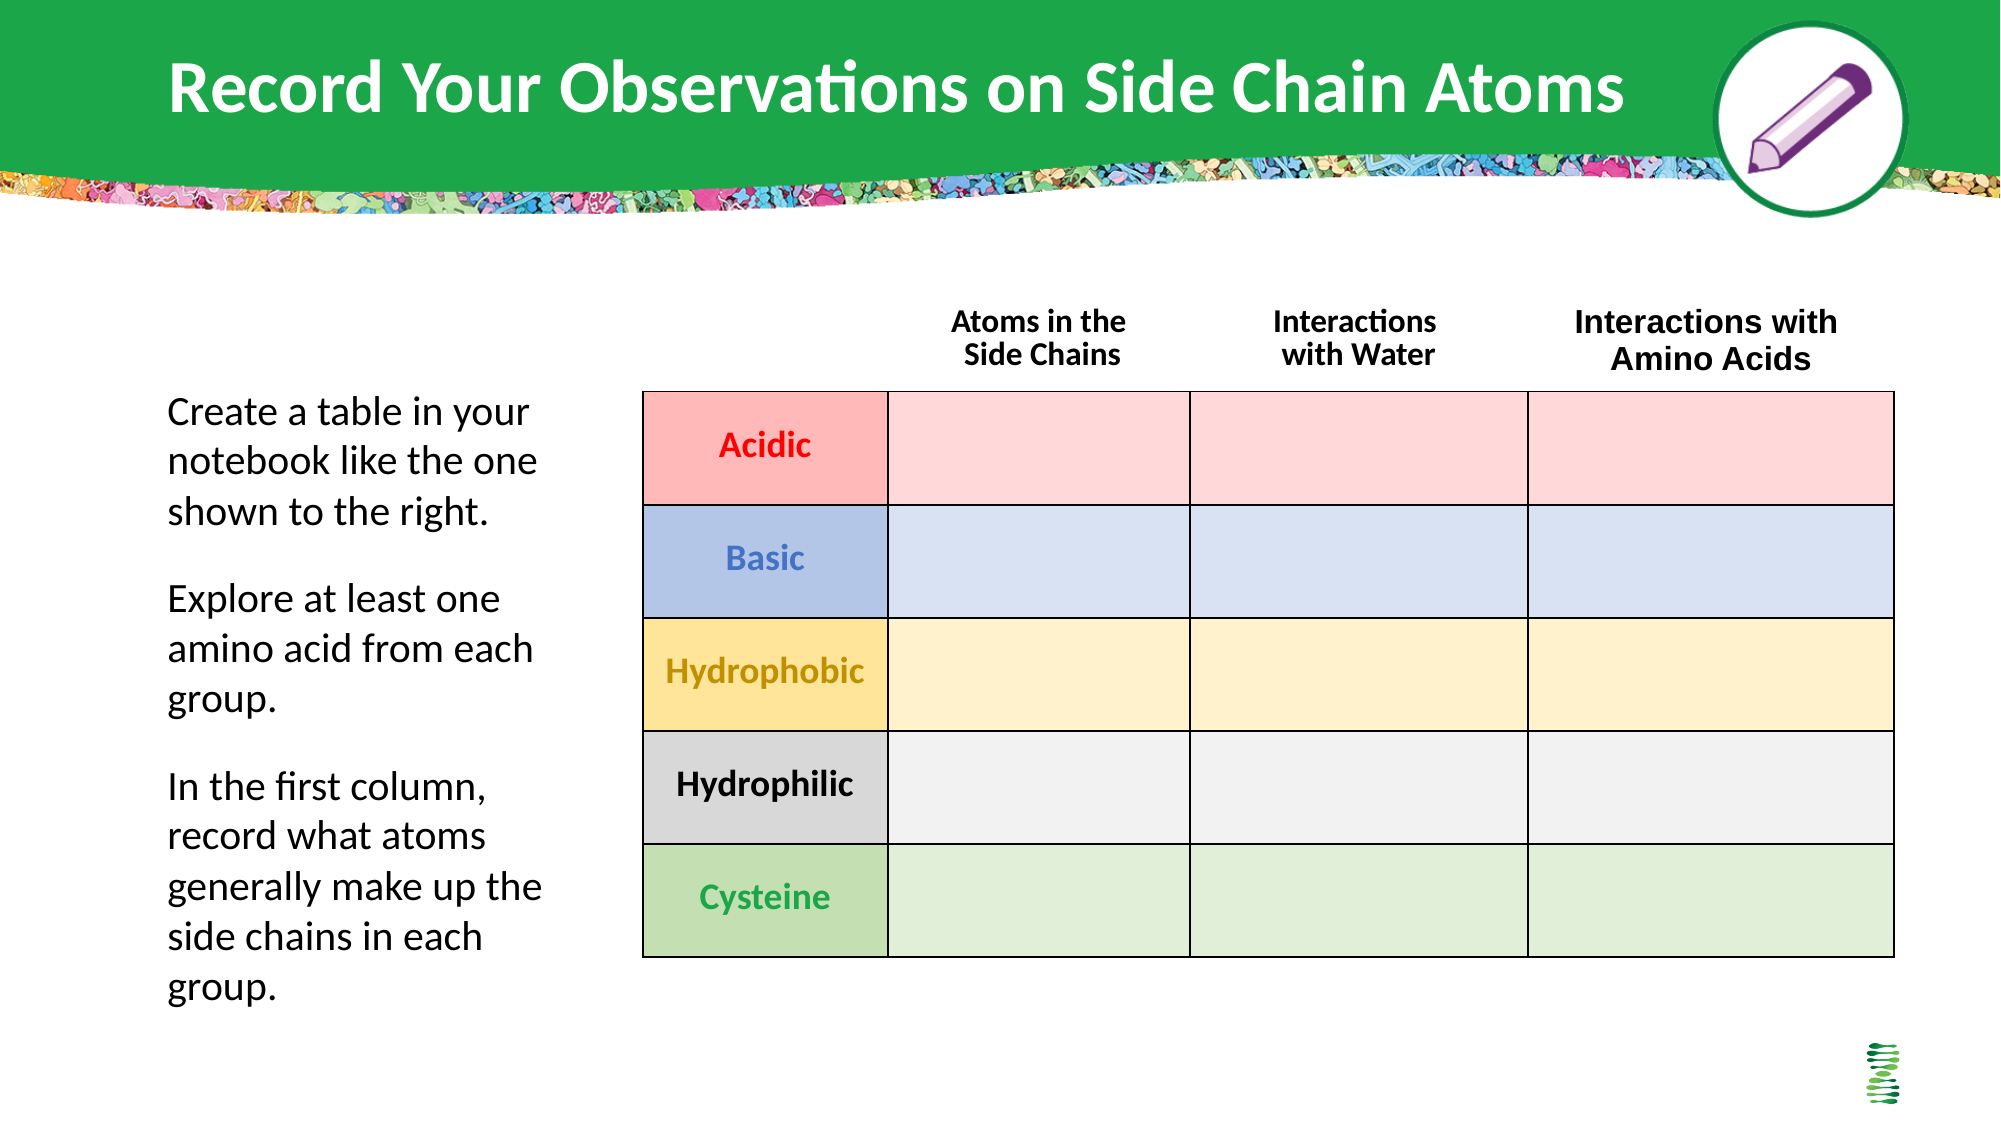

Record Your Observations on Side Chain Atoms
| | Atoms in the  Side Chains | Interactions  with Water | Interactions with  Amino Acids |
| --- | --- | --- | --- |
| Acidic | | | |
| Basic | | | |
| Hydrophobic | | | |
| Hydrophilic | | | |
| Cysteine | | | |
Create a table in your notebook like the one shown to the right.
Explore at least one amino acid from each group.
In the first column, record what atoms generally make up the side chains in each group.